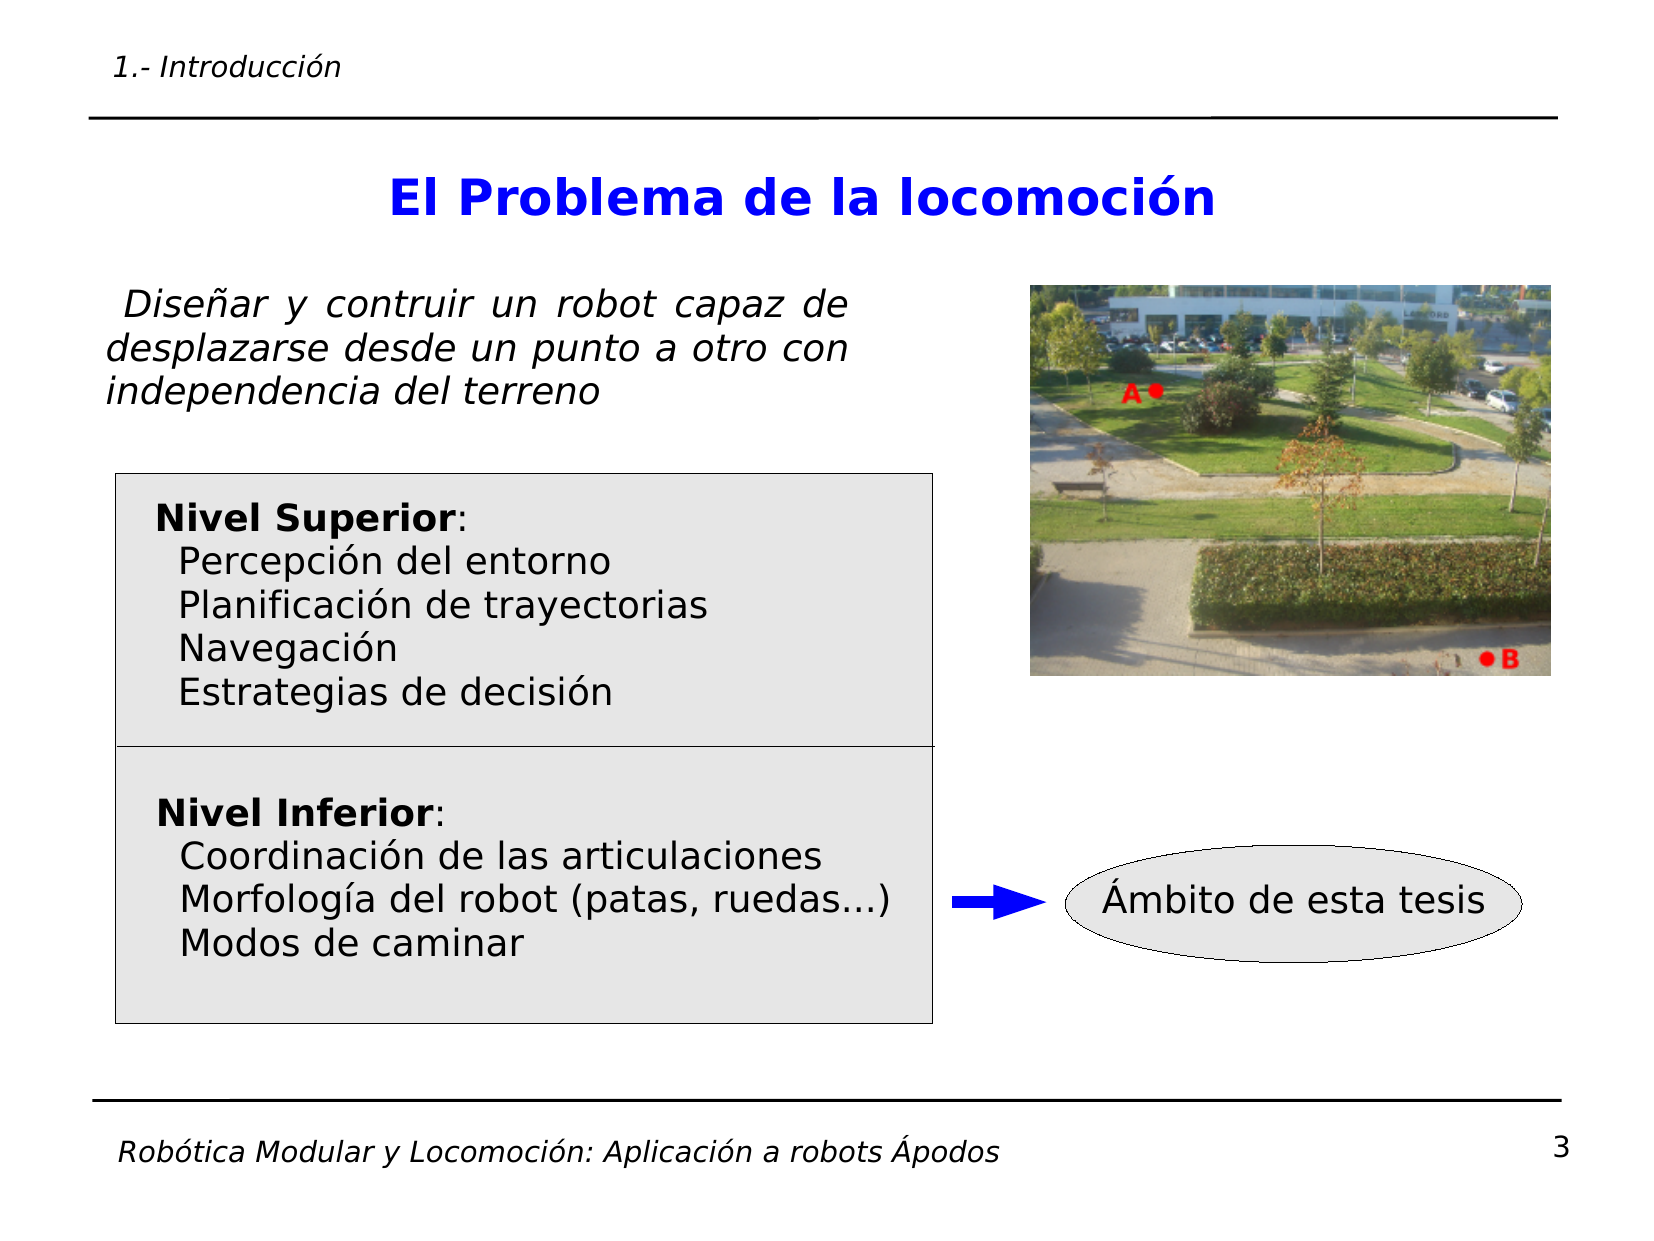

1.- Introducción
El Problema de la locomoción
 Diseñar y contruir un robot capaz de desplazarse desde un punto a otro con independencia del terreno
 Nivel Superior:
Percepción del entorno
Planificación de trayectorias
Navegación
Estrategias de decisión
 Nivel Inferior:
Coordinación de las articulaciones
Morfología del robot (patas, ruedas...)
Modos de caminar
Ámbito de esta tesis
Robótica Modular y Locomoción: Aplicación a robots Ápodos
3